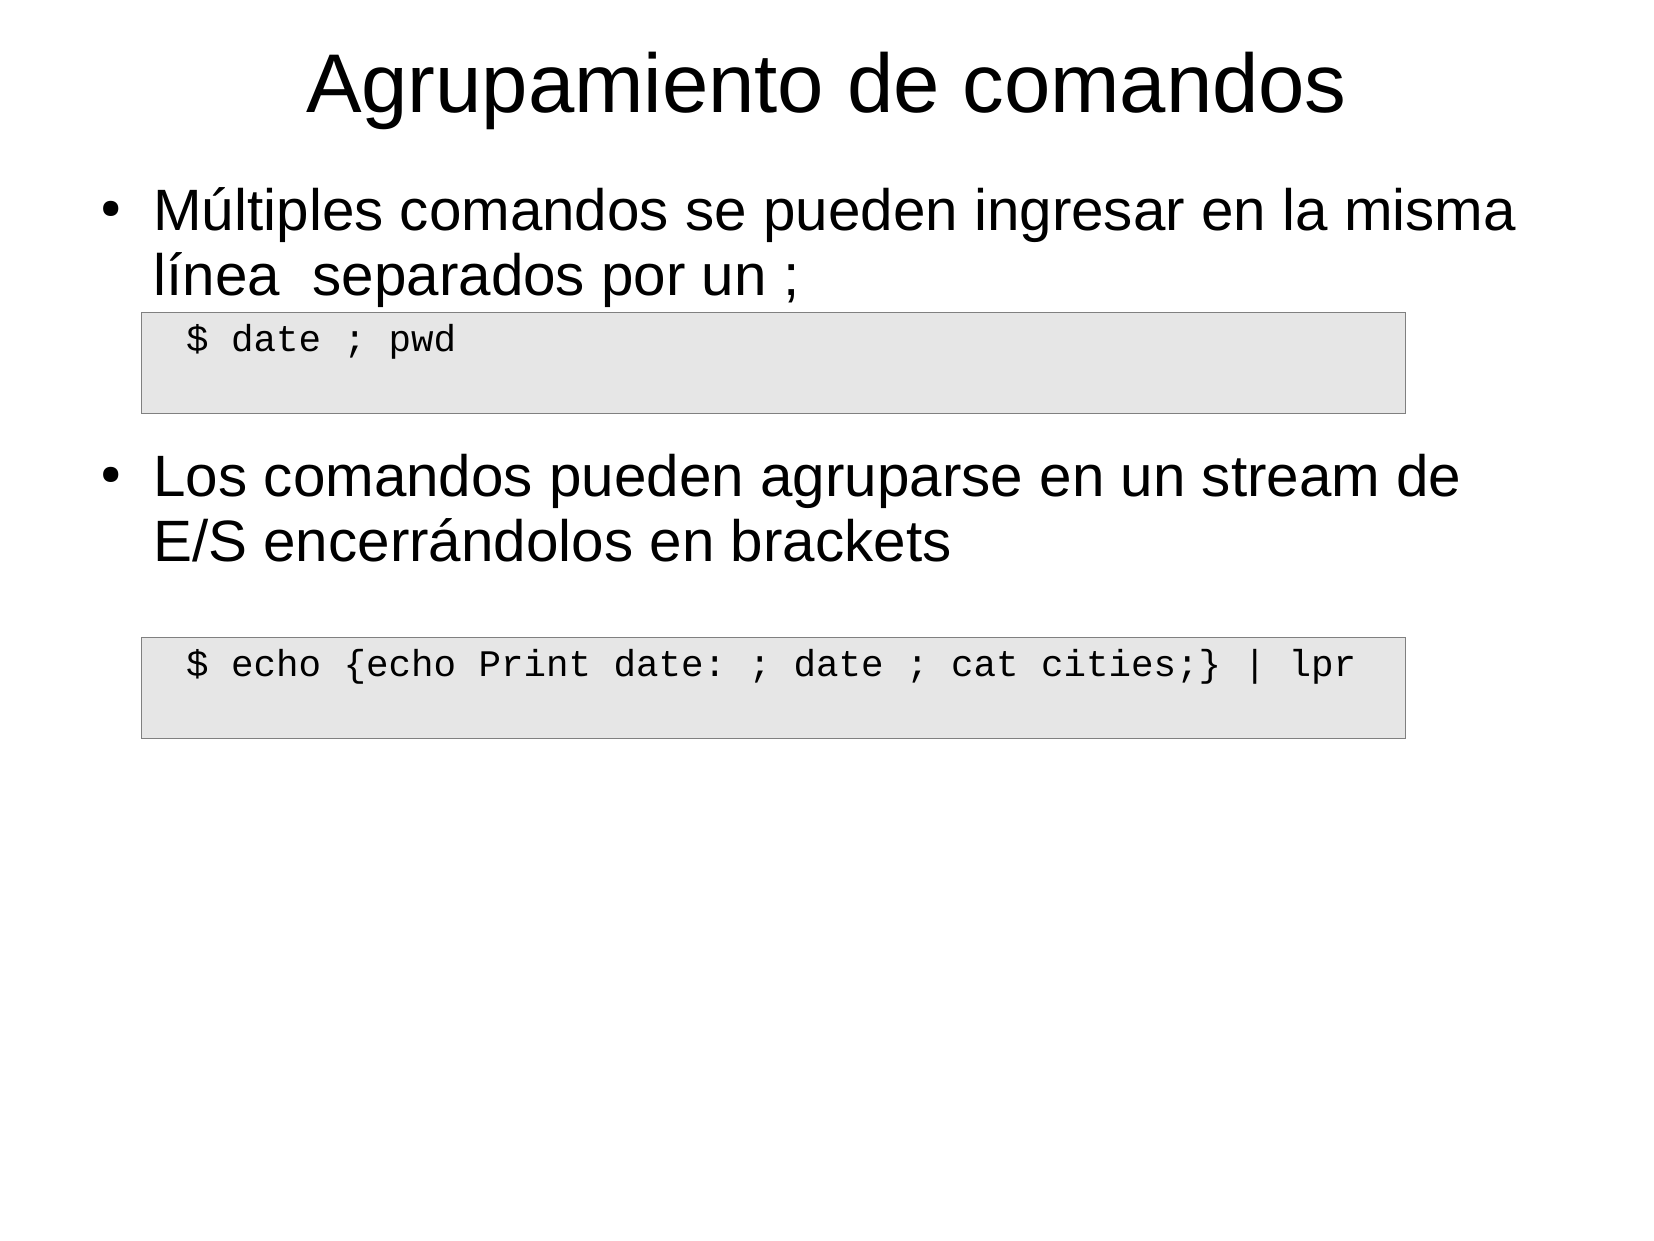

# Agrupamiento de comandos
Múltiples comandos se pueden ingresar en la misma línea separados por un ;
$ date ; pwd
Los comandos pueden agruparse en un stream de E/S encerrándolos en brackets
$ echo {echo Print date: ; date ; cat cities;} | lpr